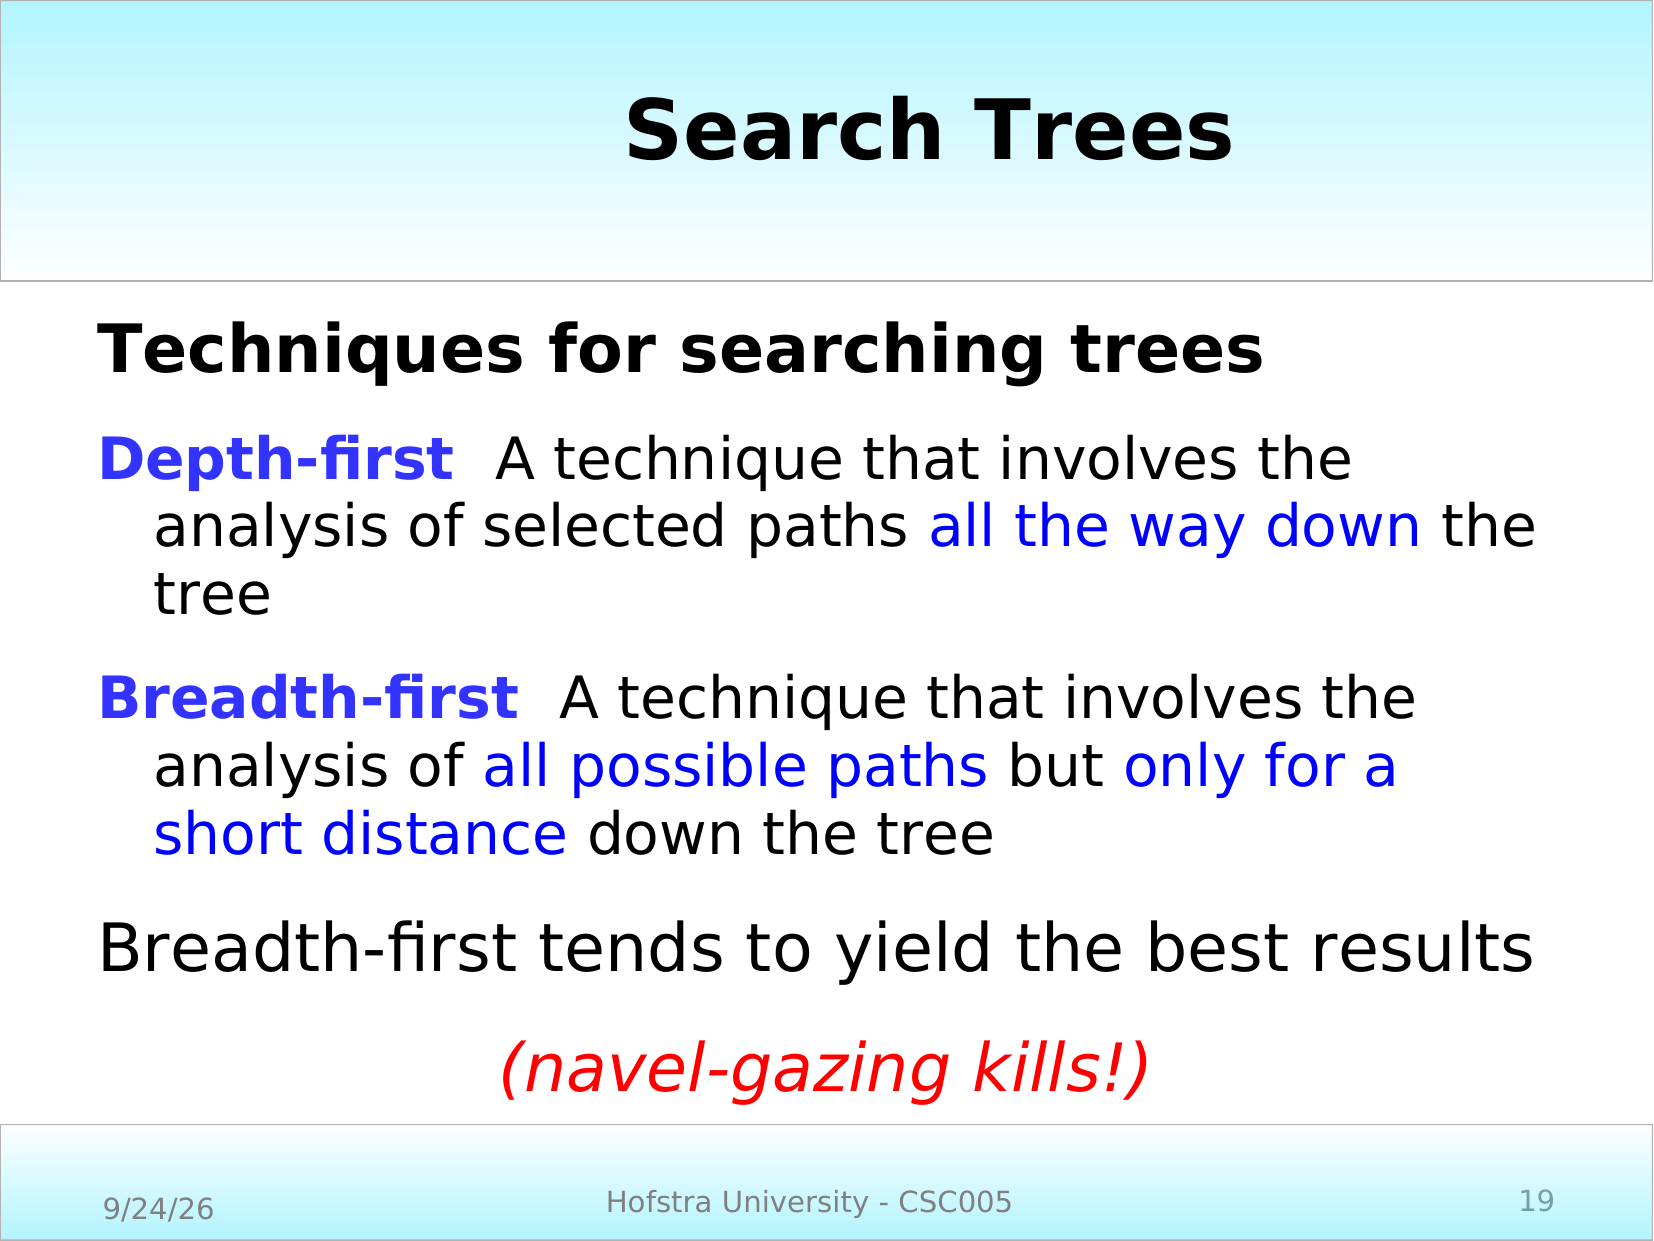

# Search Trees
Techniques for searching trees
Depth-first A technique that involves the analysis of selected paths all the way down the tree
Breadth-first A technique that involves the analysis of all possible paths but only for a short distance down the tree
Breadth-first tends to yield the best results
(navel-gazing kills!)
19
Hofstra University - CSC005